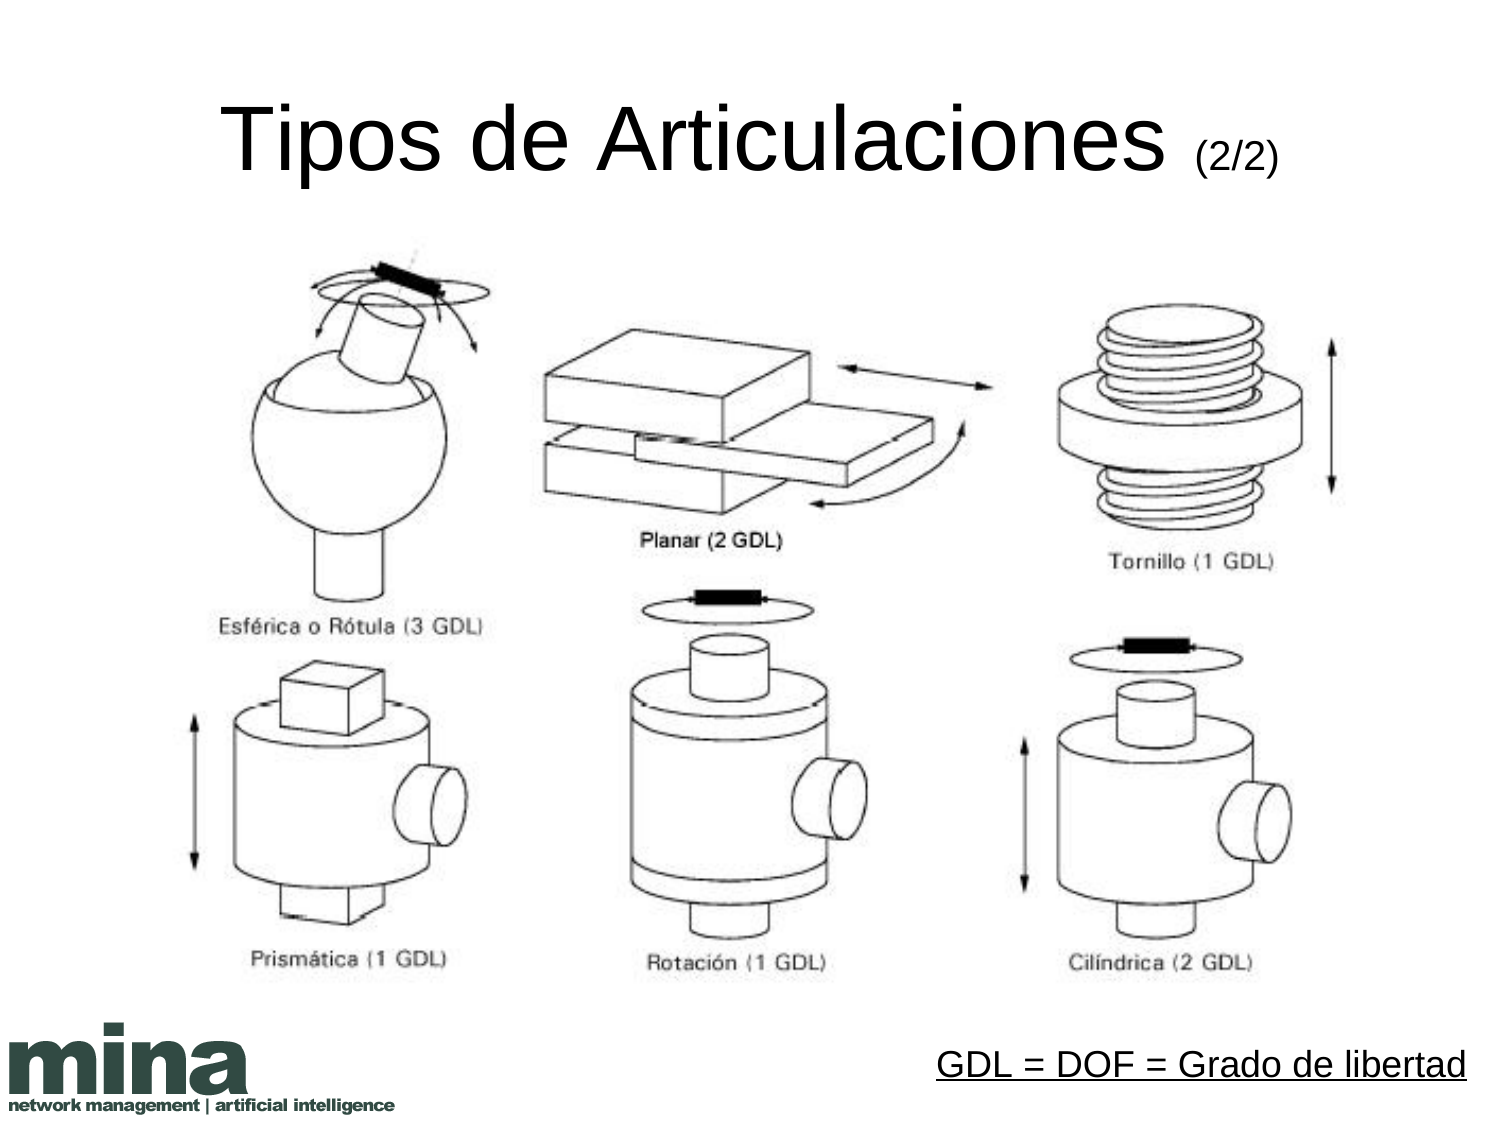

# Tipos de Articulaciones (2/2)
GDL = DOF = Grado de libertad